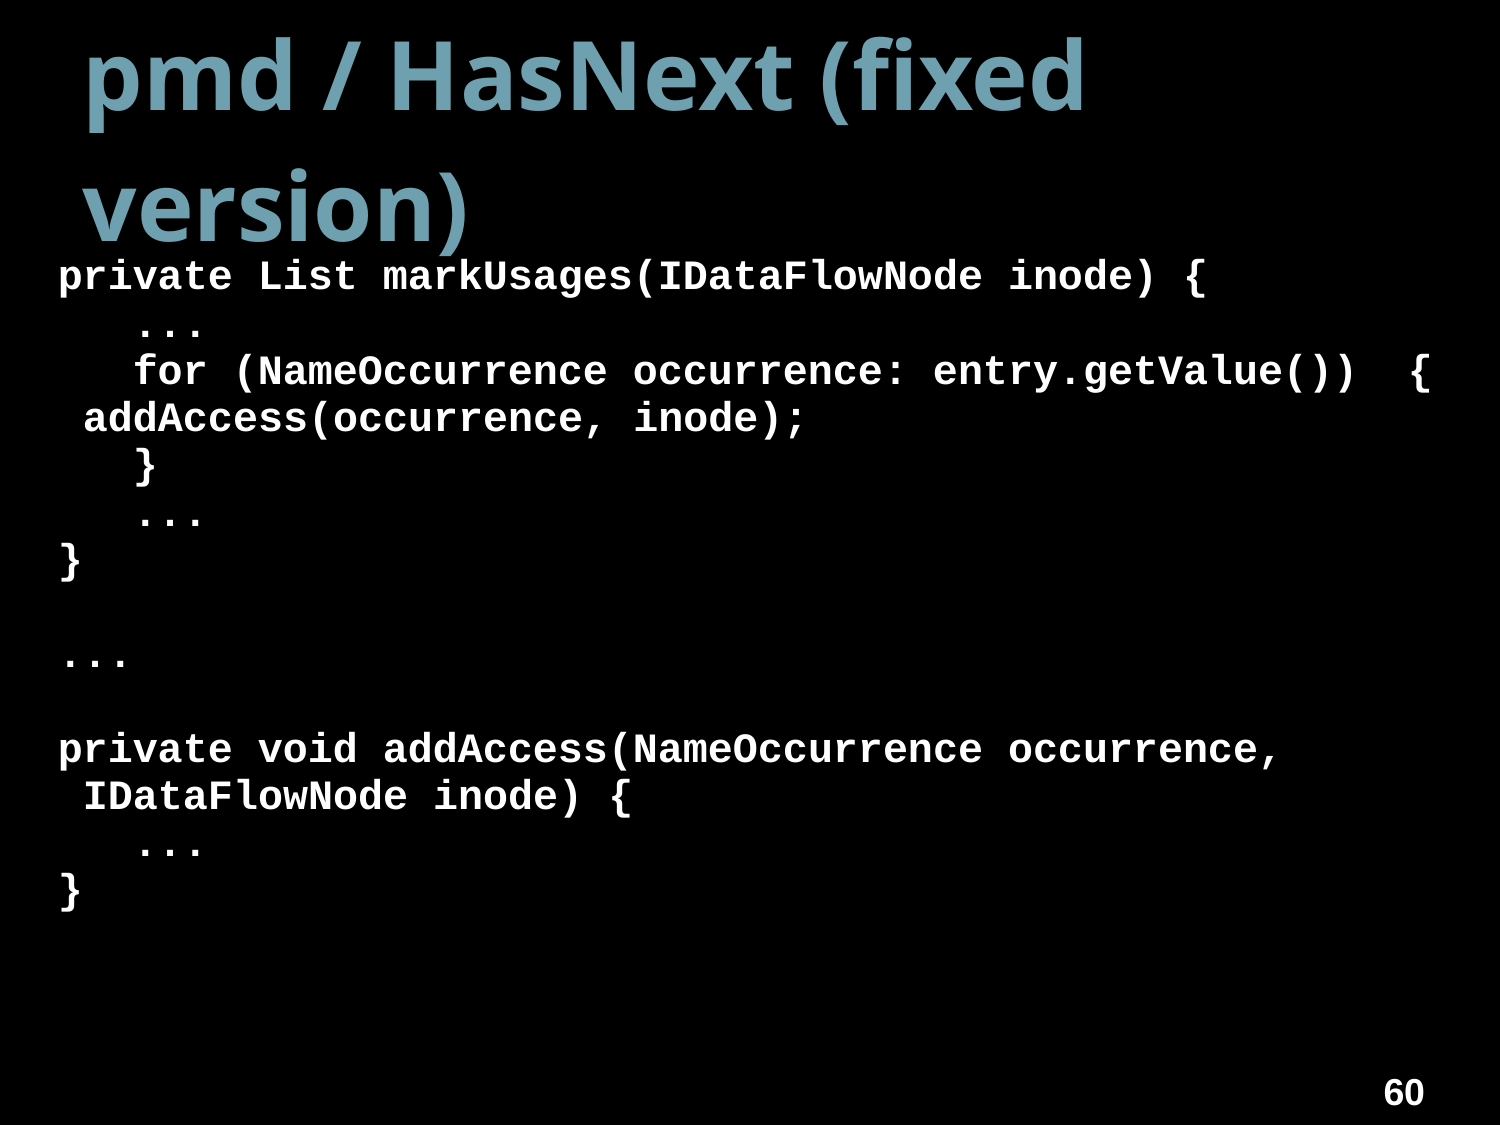

# pmd / HasNext (fixed version)
private List markUsages(IDataFlowNode inode) {
	...
	for (NameOccurrence occurrence: entry.getValue()) 	{
 addAccess(occurrence, inode);
	}
	...
}
...
private void addAccess(NameOccurrence occurrence,
 IDataFlowNode inode) {
	...
}
60